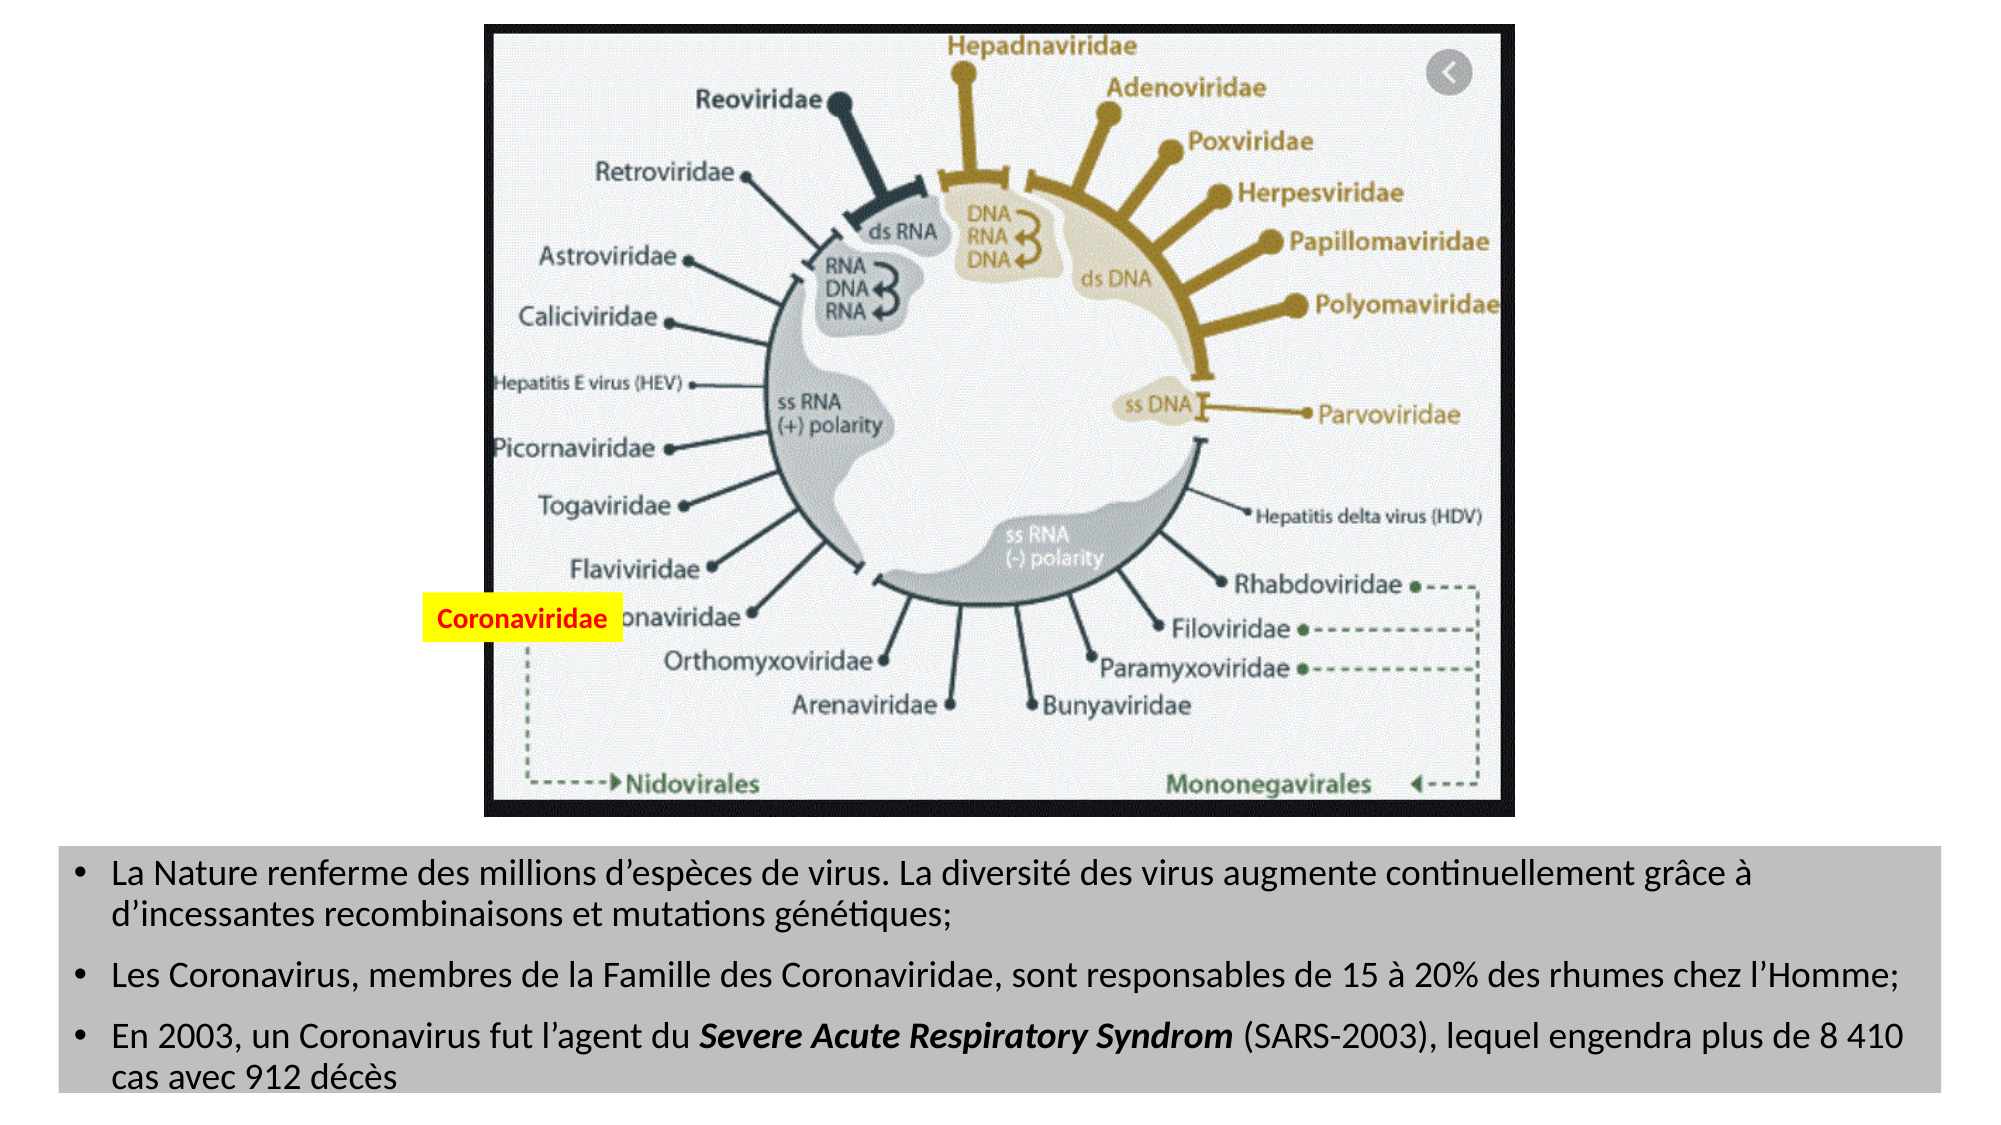

Coronaviridae
# La Nature renferme des millions d’espèces de virus. La diversité des virus augmente continuellement grâce à d’incessantes recombinaisons et mutations génétiques;
Les Coronavirus, membres de la Famille des Coronaviridae, sont responsables de 15 à 20% des rhumes chez l’Homme;
En 2003, un Coronavirus fut l’agent du Severe Acute Respiratory Syndrom (SARS-2003), lequel engendra plus de 8 410 cas avec 912 décès